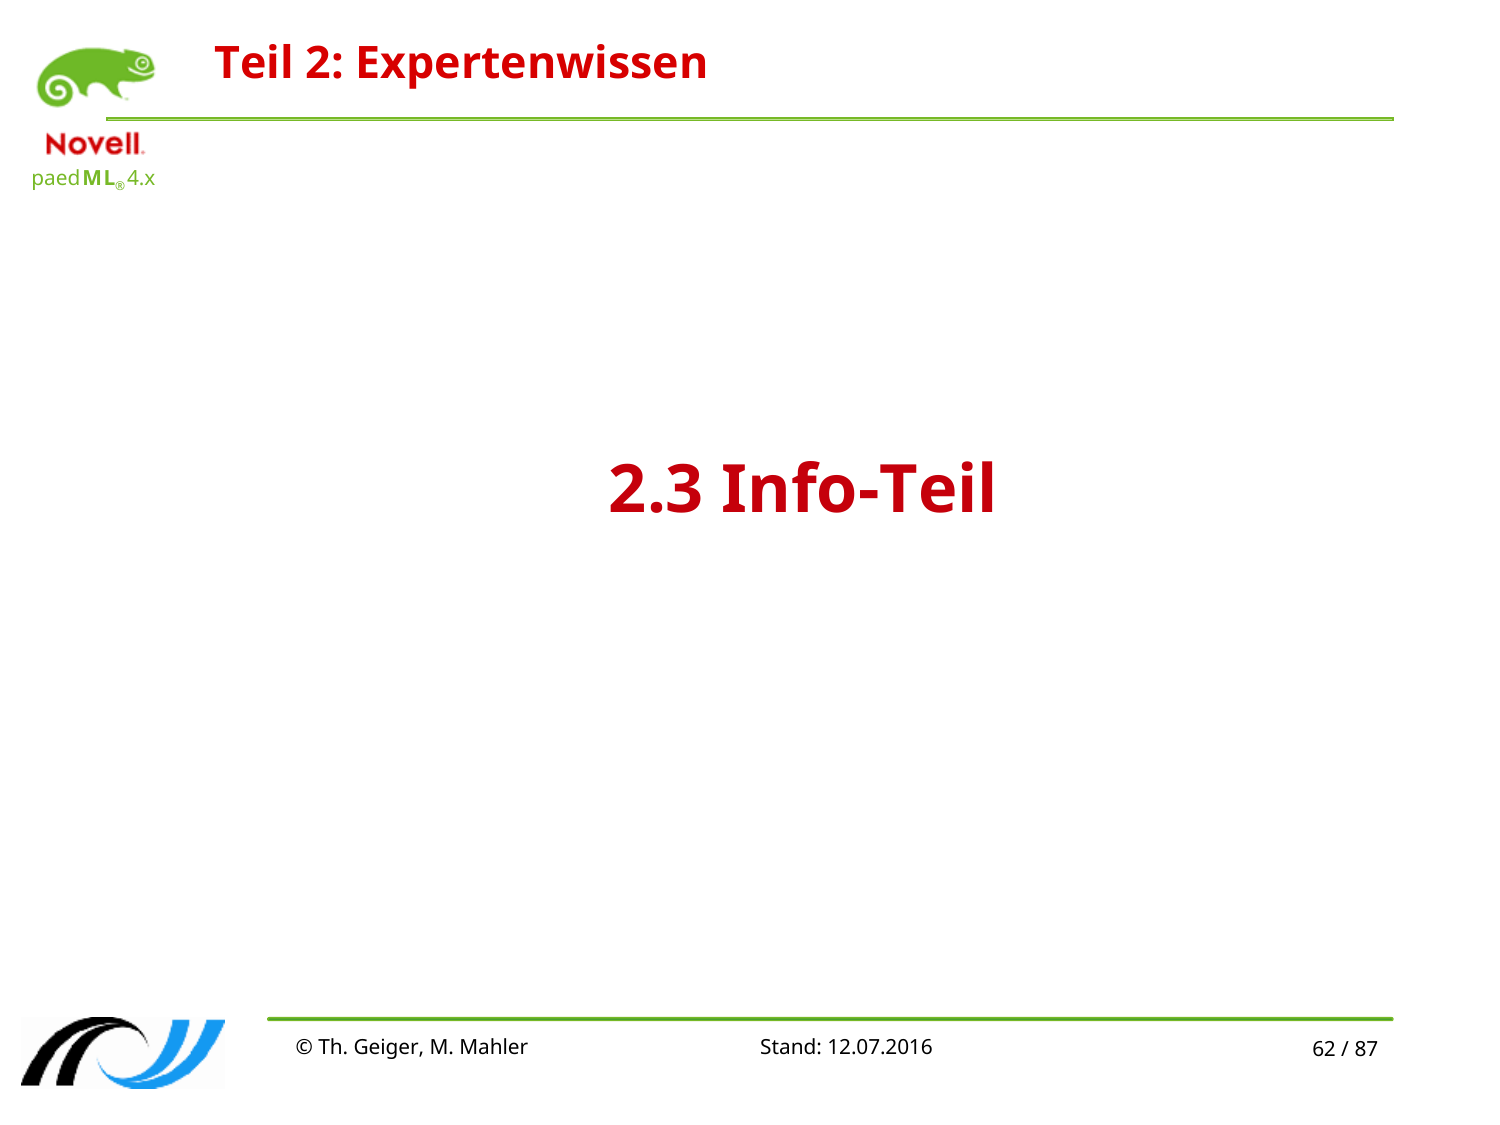

Teil 2: Expertenwissen
# 2.3 Info-Teil
© Th. Geiger, M. Mahler
12.07.2016
62